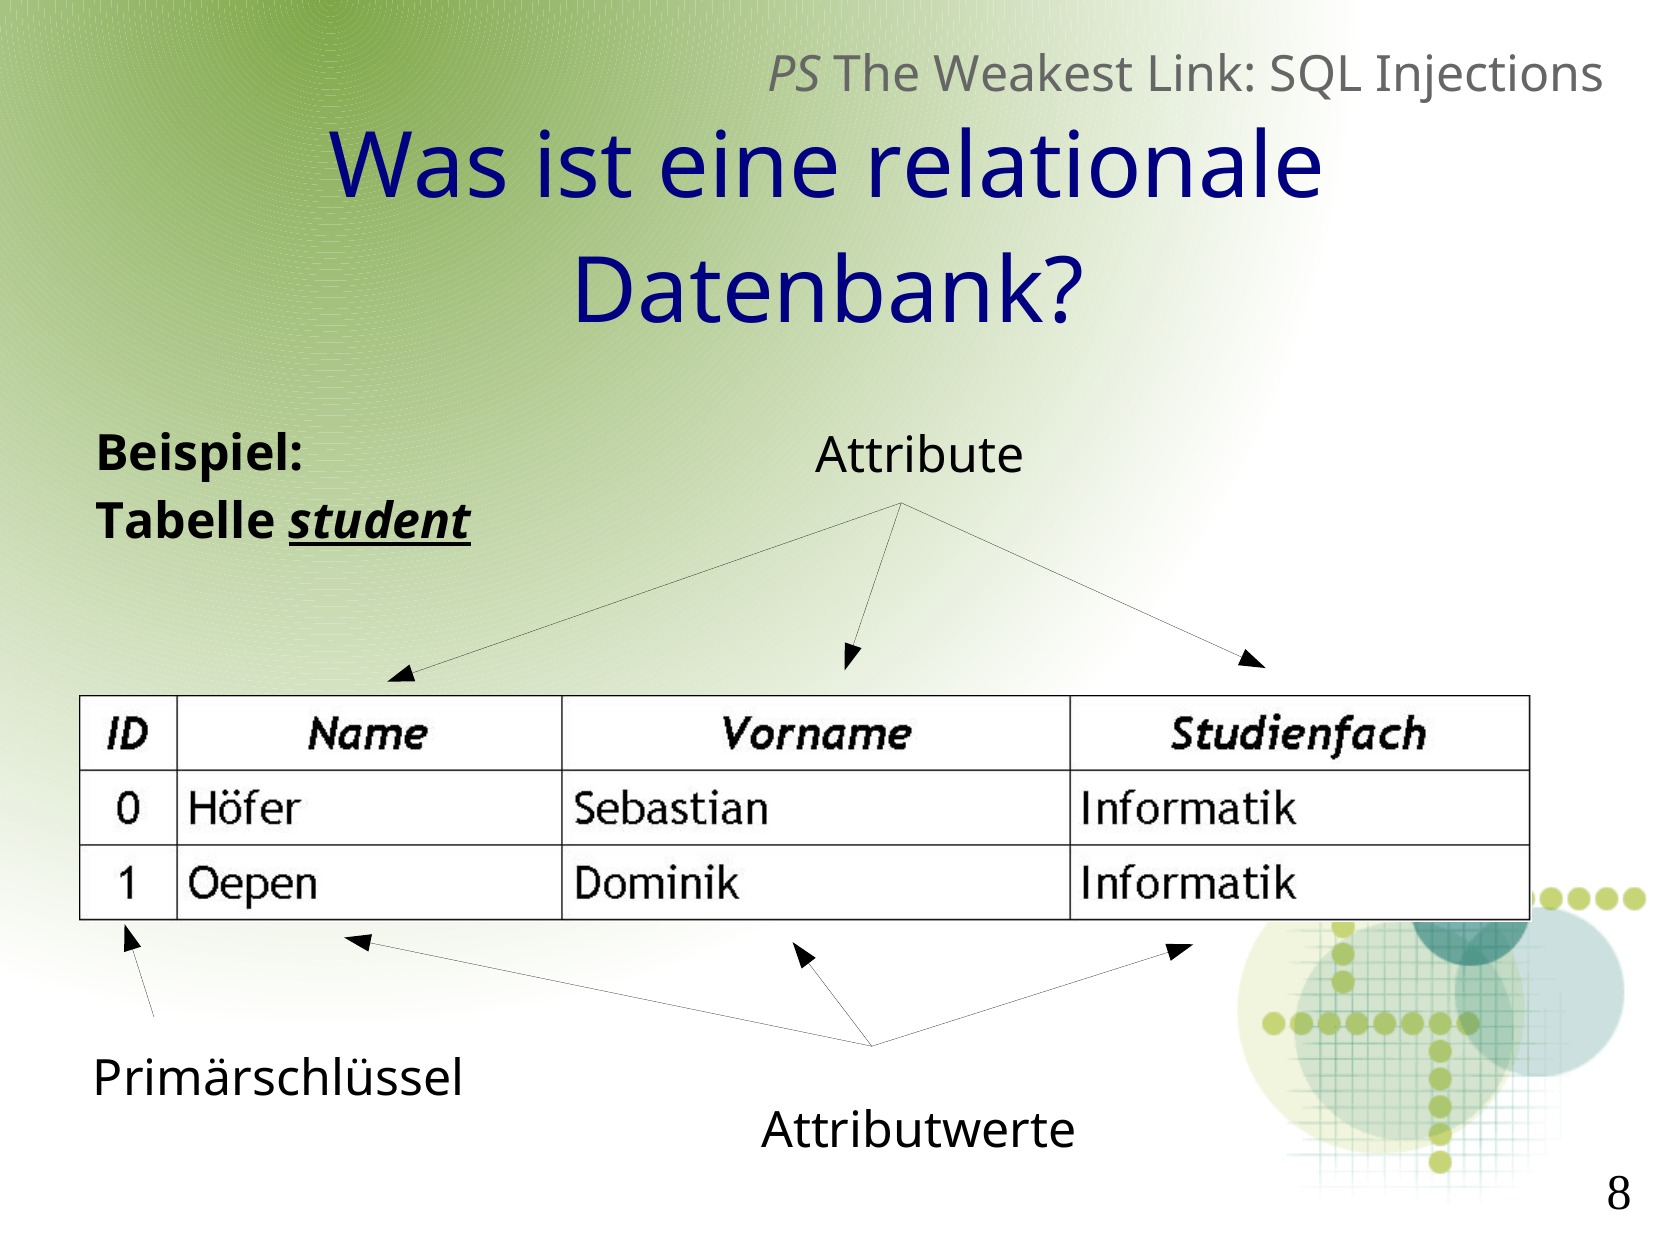

# Was ist eine relationale Datenbank?
Beispiel:
Tabelle student
Attribute
Primärschlüssel
Attributwerte